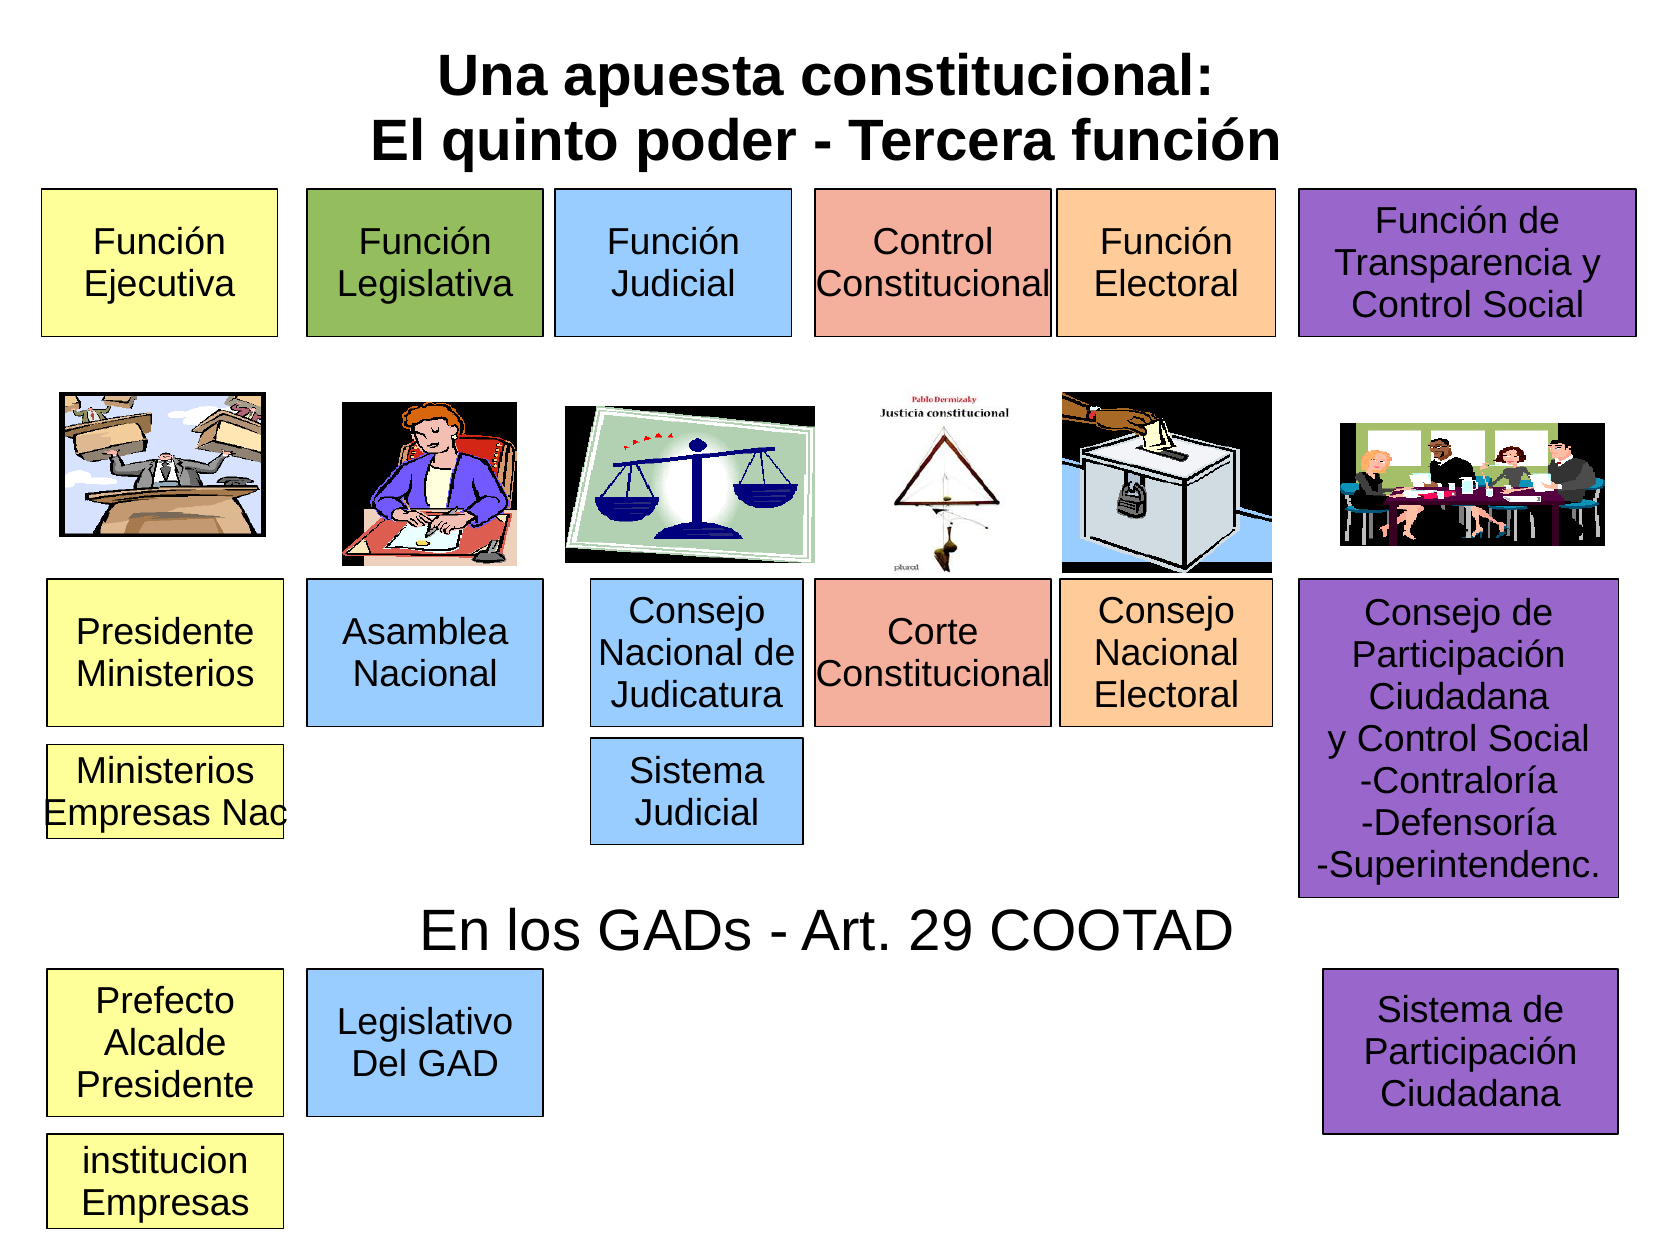

# Una apuesta constitucional: El quinto poder - Tercera función
Función
Ejecutiva
Función
Legislativa
Función
Judicial
Control
Constitucional
Función
Electoral
Función de
Transparencia y
Control Social
Presidente
Ministerios
Asamblea
Nacional
Consejo
Nacional de
Judicatura
Corte
Constitucional
Consejo
Nacional
Electoral
Consejo de
Participación
Ciudadana
y Control Social
-Contraloría
-Defensoría
-Superintendenc.
Sistema
Judicial
Ministerios
Empresas Nac
En los GADs - Art. 29 COOTAD
Prefecto
Alcalde
Presidente
Legislativo
Del GAD
Sistema de
Participación
Ciudadana
institucion
Empresas